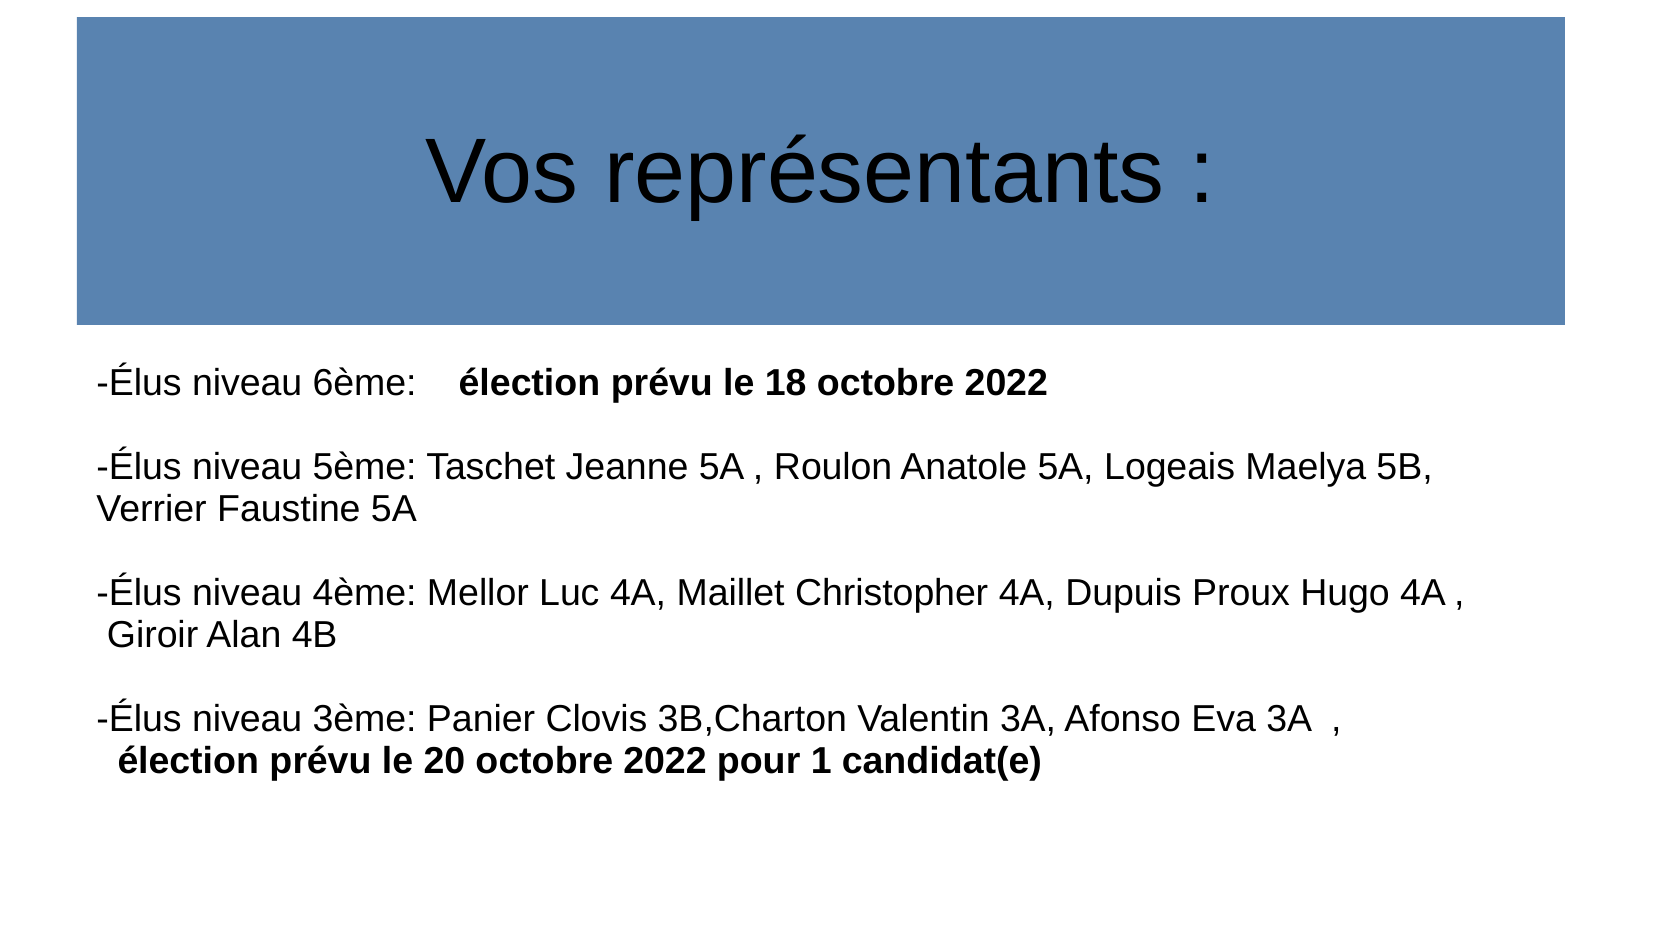

# Vos représentants :
-Élus niveau 6ème: élection prévu le 18 octobre 2022
-Élus niveau 5ème: Taschet Jeanne 5A , Roulon Anatole 5A, Logeais Maelya 5B,
Verrier Faustine 5A
-Élus niveau 4ème: Mellor Luc 4A, Maillet Christopher 4A, Dupuis Proux Hugo 4A ,
 Giroir Alan 4B
-Élus niveau 3ème: Panier Clovis 3B,Charton Valentin 3A, Afonso Eva 3A ,
 élection prévu le 20 octobre 2022 pour 1 candidat(e)